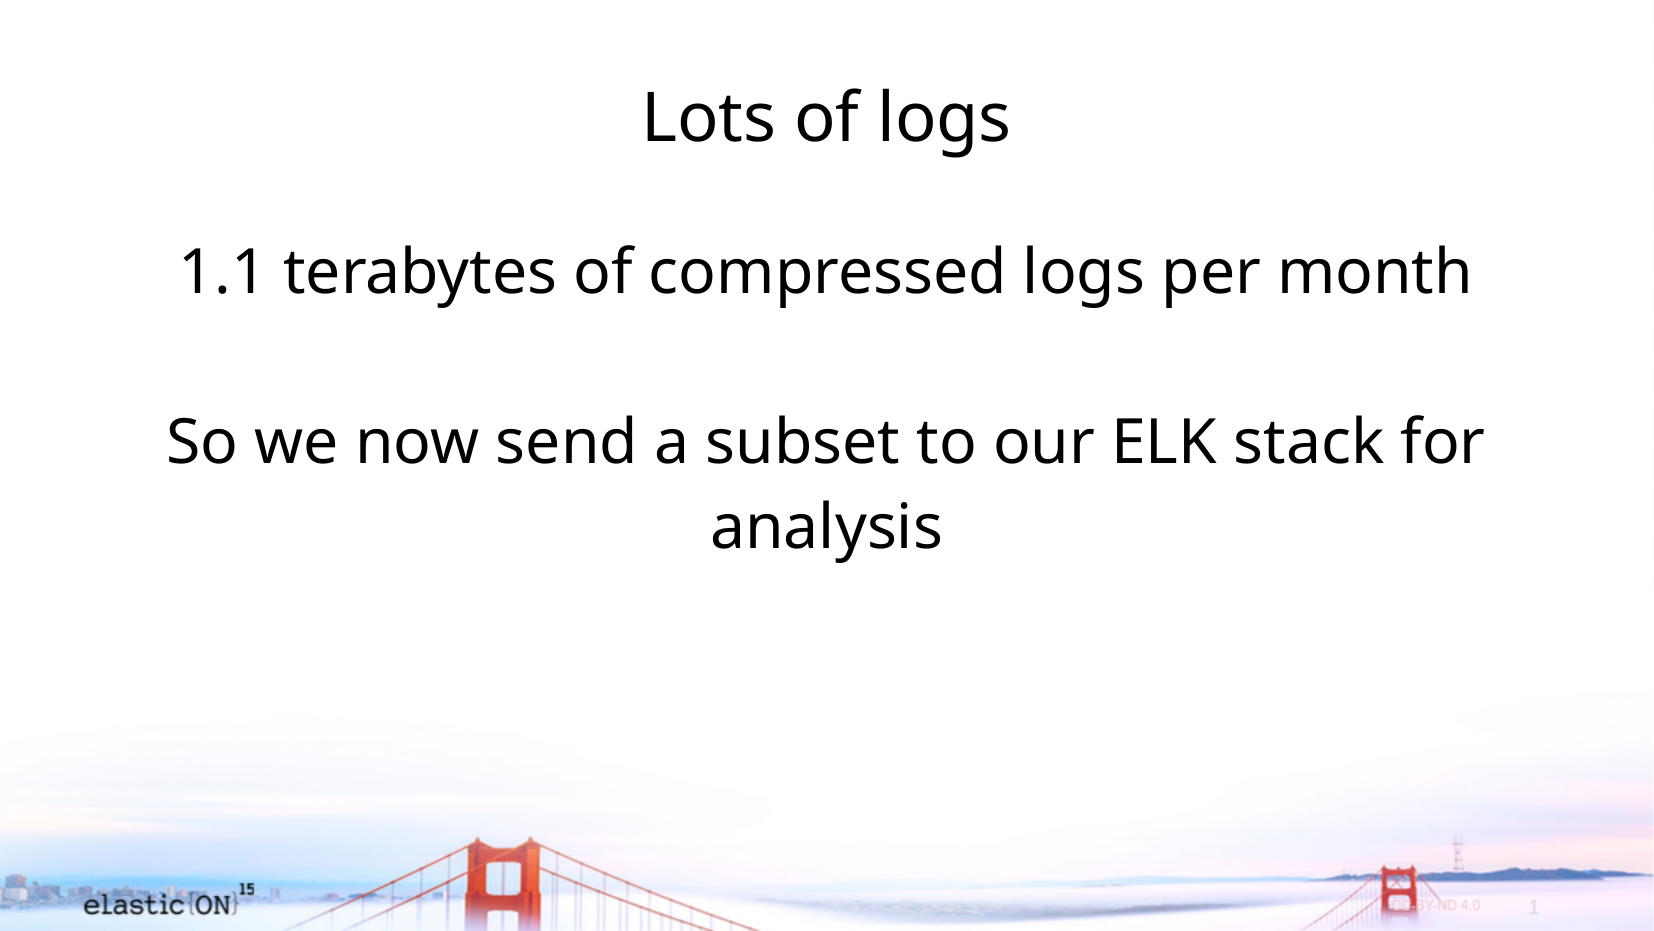

# Lots of logs
1.1 terabytes of compressed logs per month
So we now send a subset to our ELK stack for analysis